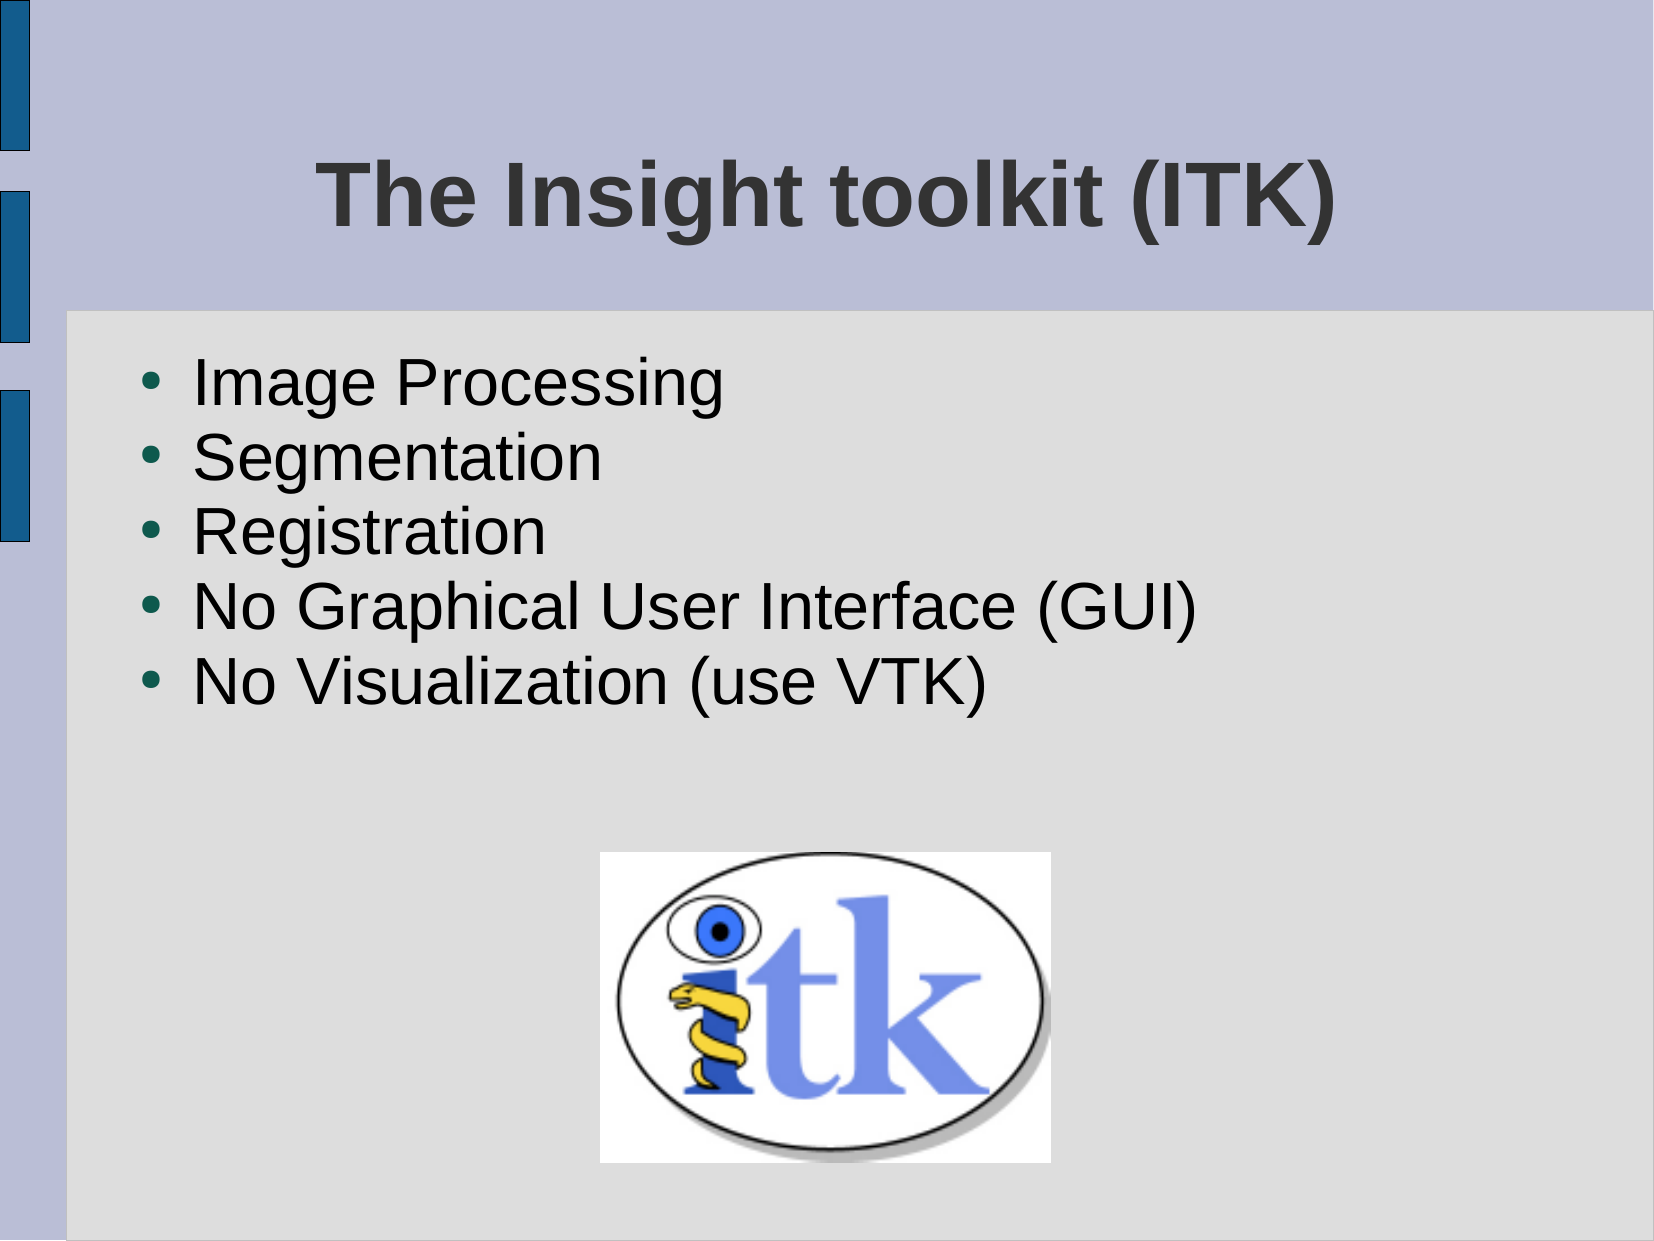

# The Insight toolkit (ITK)
Image Processing
Segmentation
Registration
No Graphical User Interface (GUI)
No Visualization (use VTK)